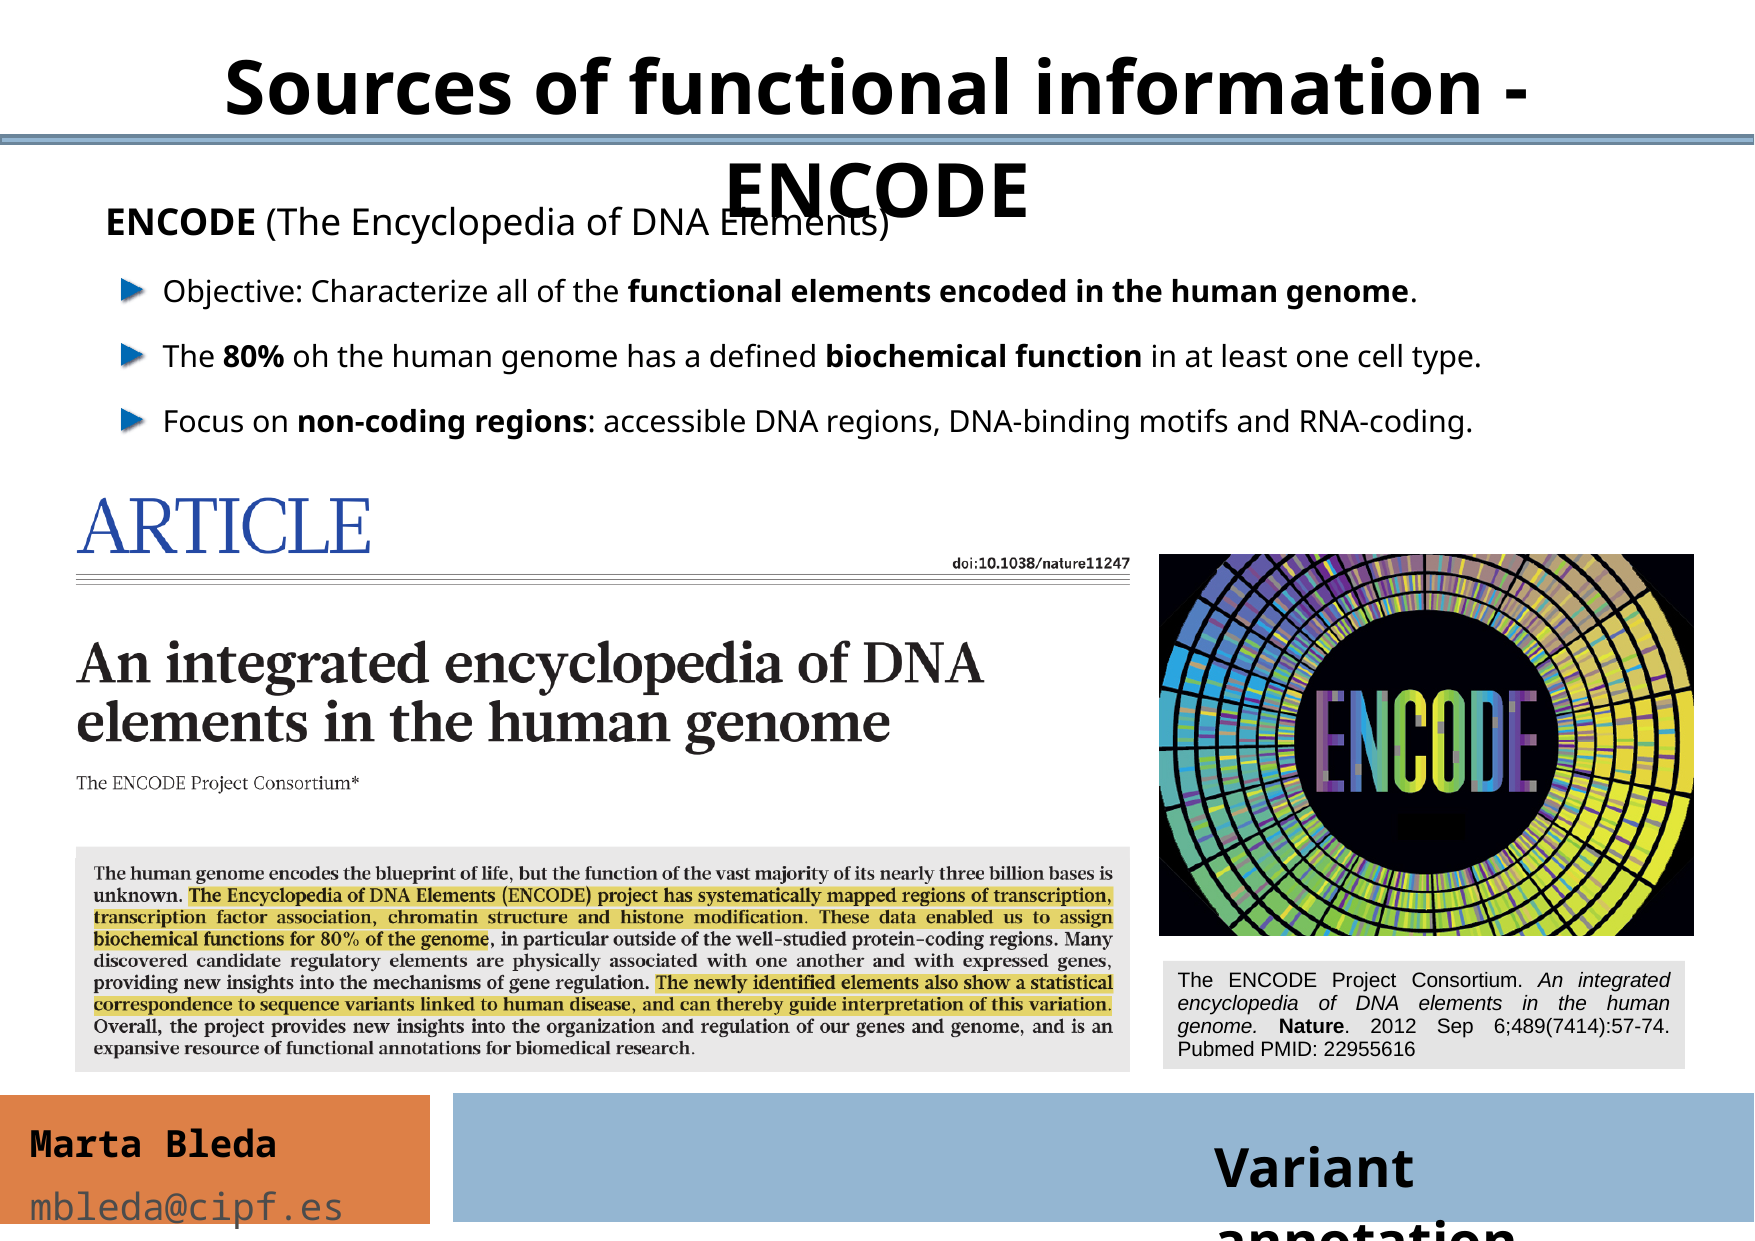

Sources of functional information - ENCODE
#
ENCODE (The Encyclopedia of DNA Elements)
Objective: Characterize all of the functional elements encoded in the human genome.
The 80% oh the human genome has a defined biochemical function in at least one cell type.
Focus on non-coding regions: accessible DNA regions, DNA-binding motifs and RNA-coding.
The ENCODE Project Consortium. An integrated encyclopedia of DNA elements in the human genome. Nature. 2012 Sep 6;489(7414):57-74. Pubmed PMID: 22955616
Marta Bleda
mbleda@cipf.es
Variant annotation